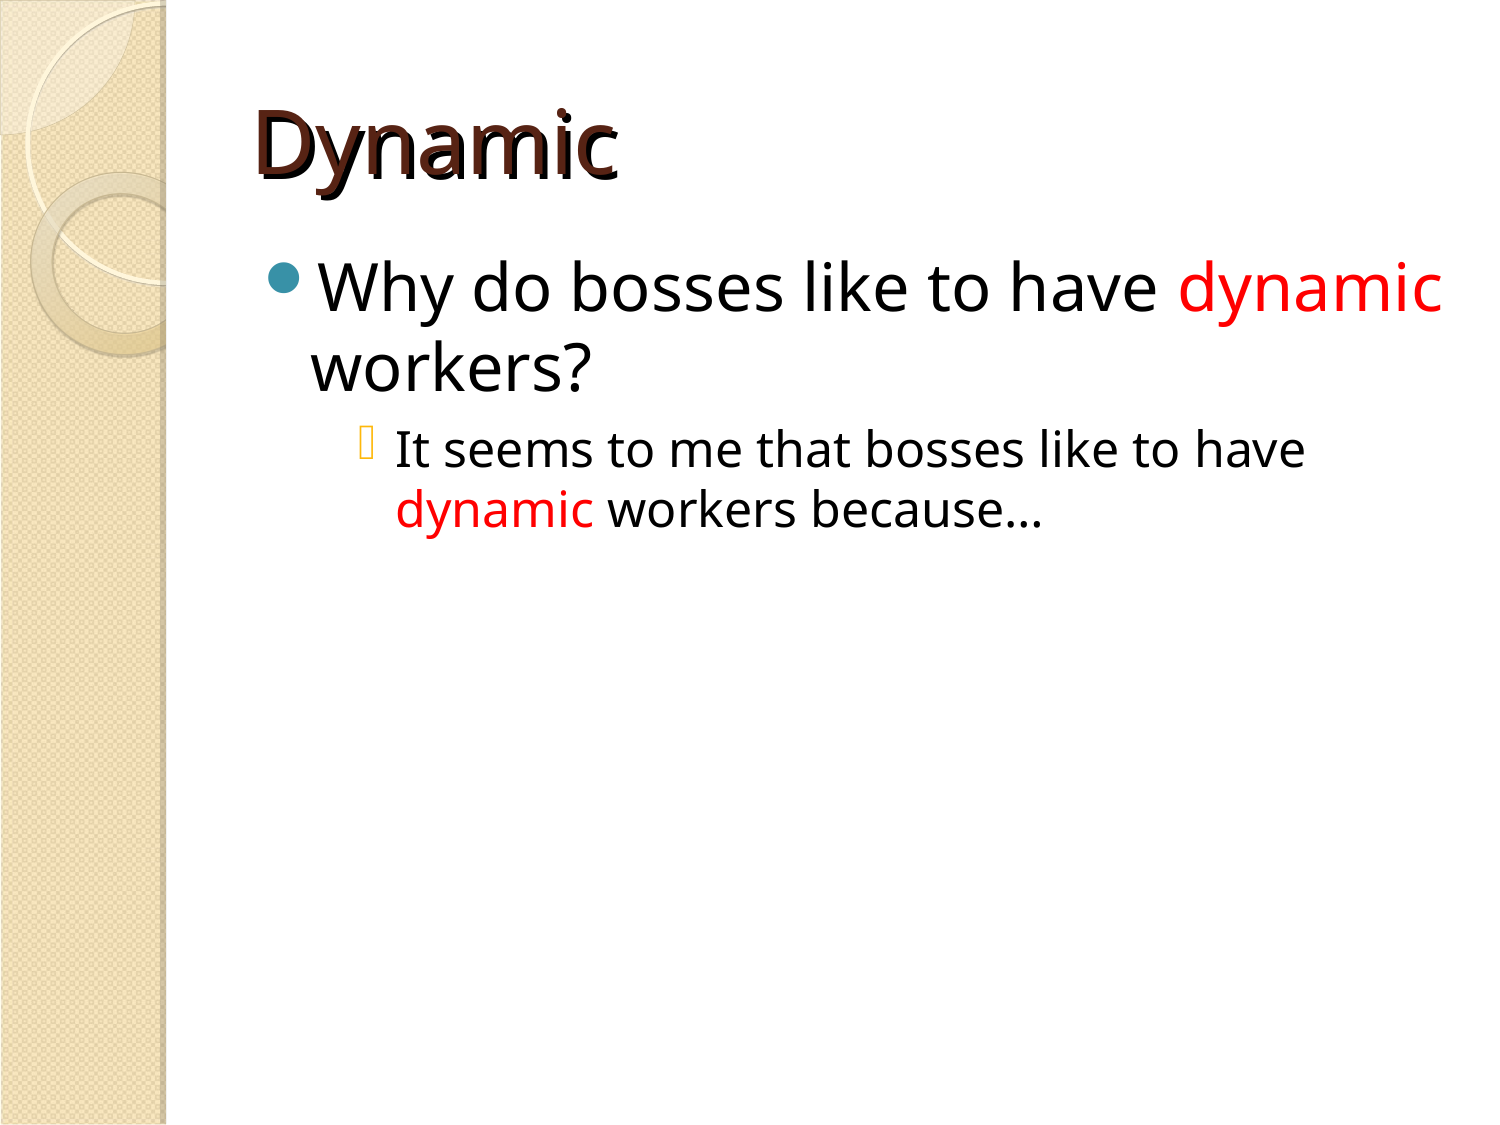

# Dynamic
Why do bosses like to have dynamic workers?
It seems to me that bosses like to have dynamic workers because…